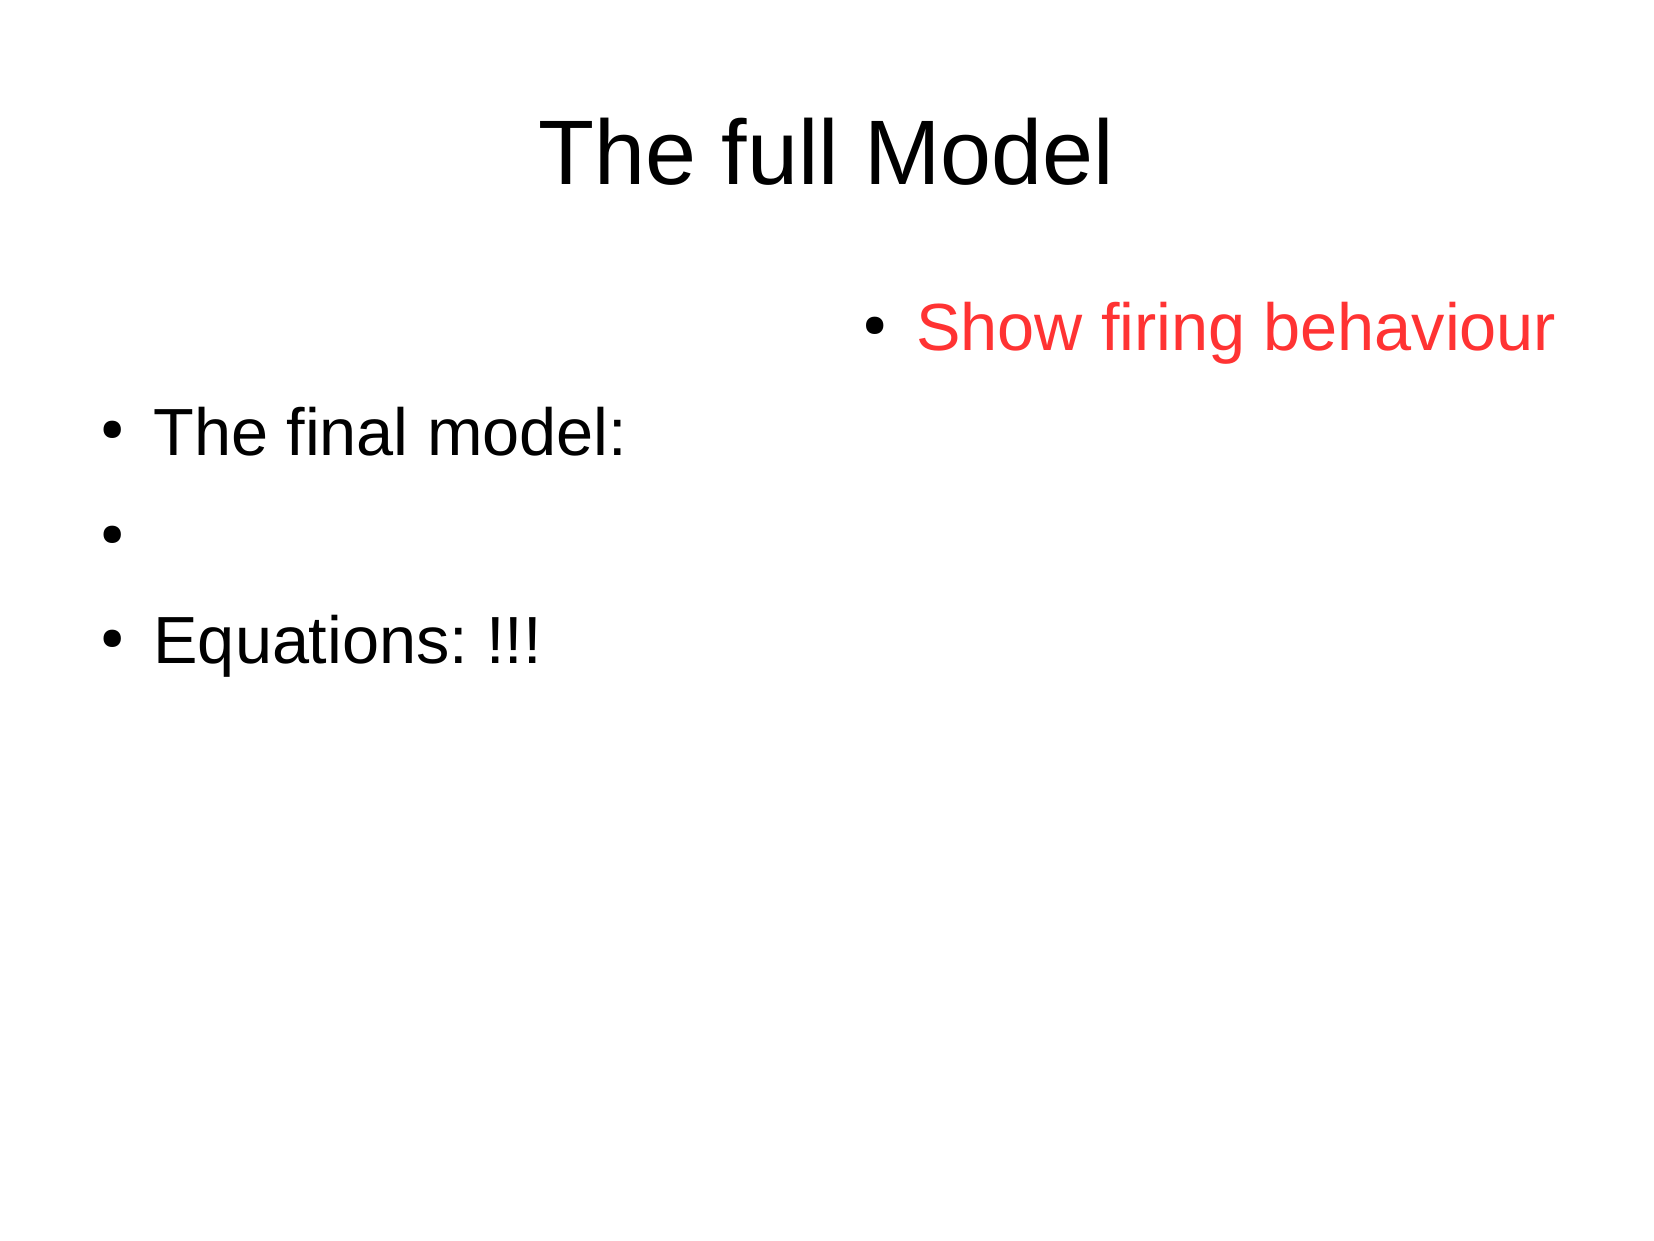

# The full Model
The final model:
Equations: !!!
Show firing behaviour